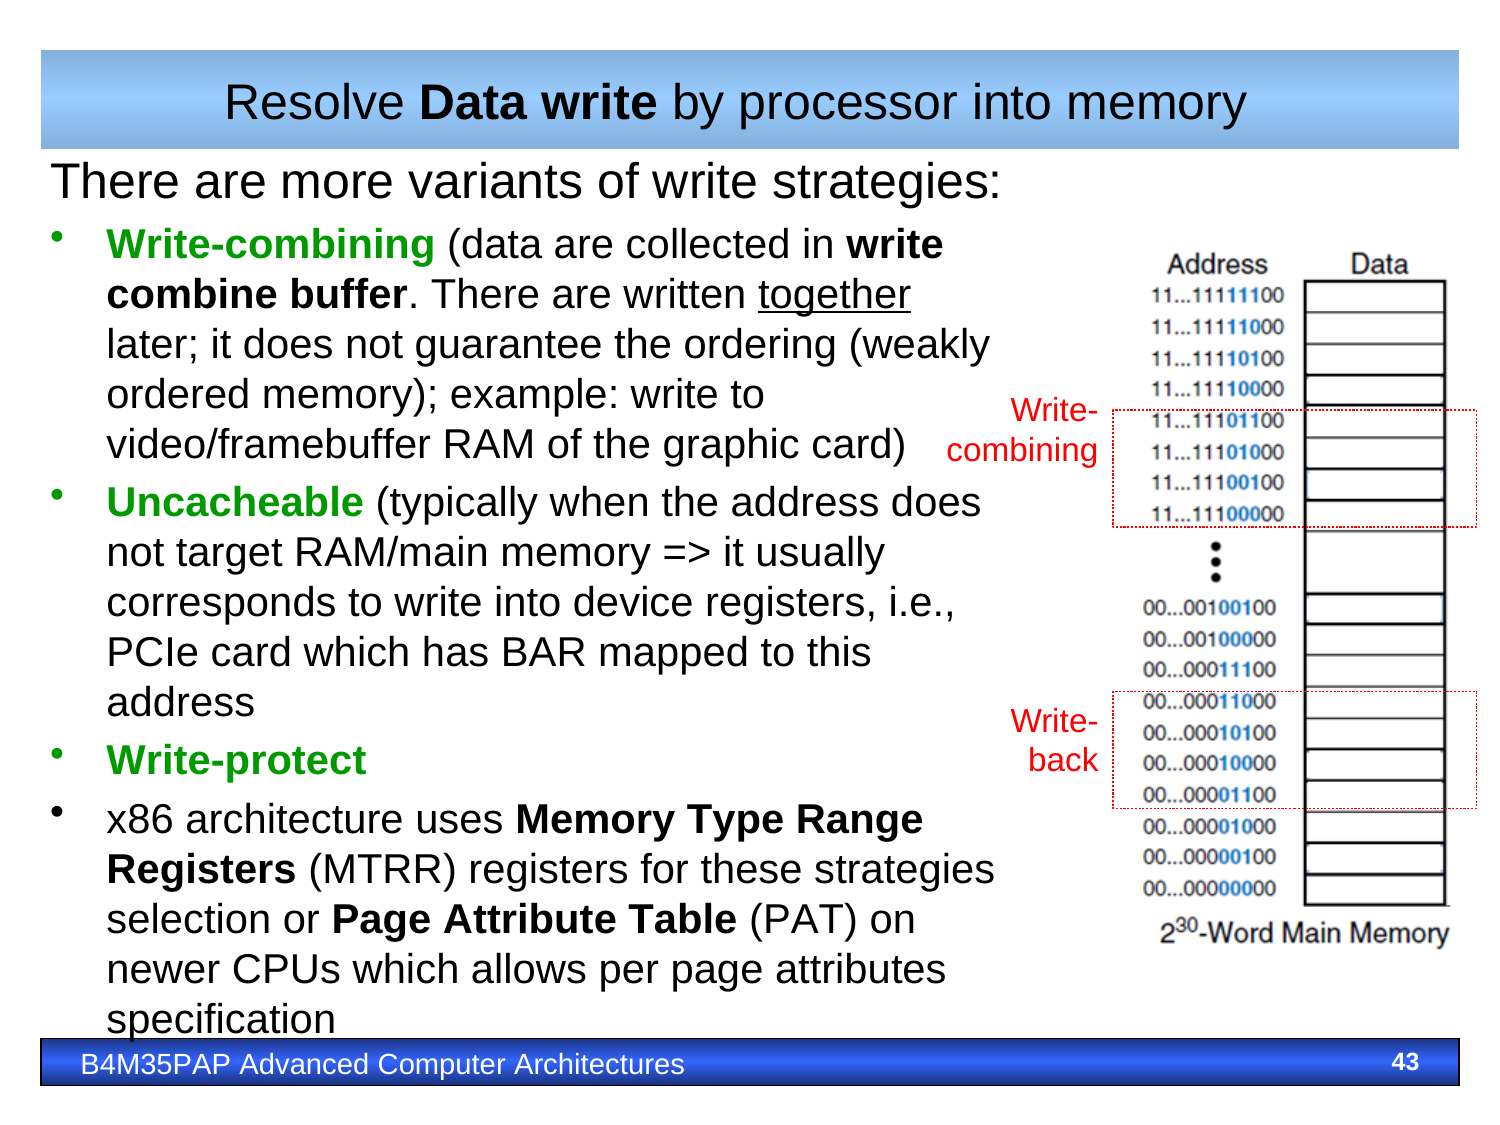

# Resolve Data write by processor into memory
There are more variants of write strategies:
Write-combining (data are collected in write combine buffer. There are written together later; it does not guarantee the ordering (weakly ordered memory); example: write to video/framebuffer RAM of the graphic card)
Uncacheable (typically when the address does not target RAM/main memory => it usually corresponds to write into device registers, i.e., PCIe card which has BAR mapped to this address
Write-protect
x86 architecture uses Memory Type Range Registers (MTRR) registers for these strategies selection or Page Attribute Table (PAT) on newer CPUs which allows per page attributes specification
Write-combining
Write-back